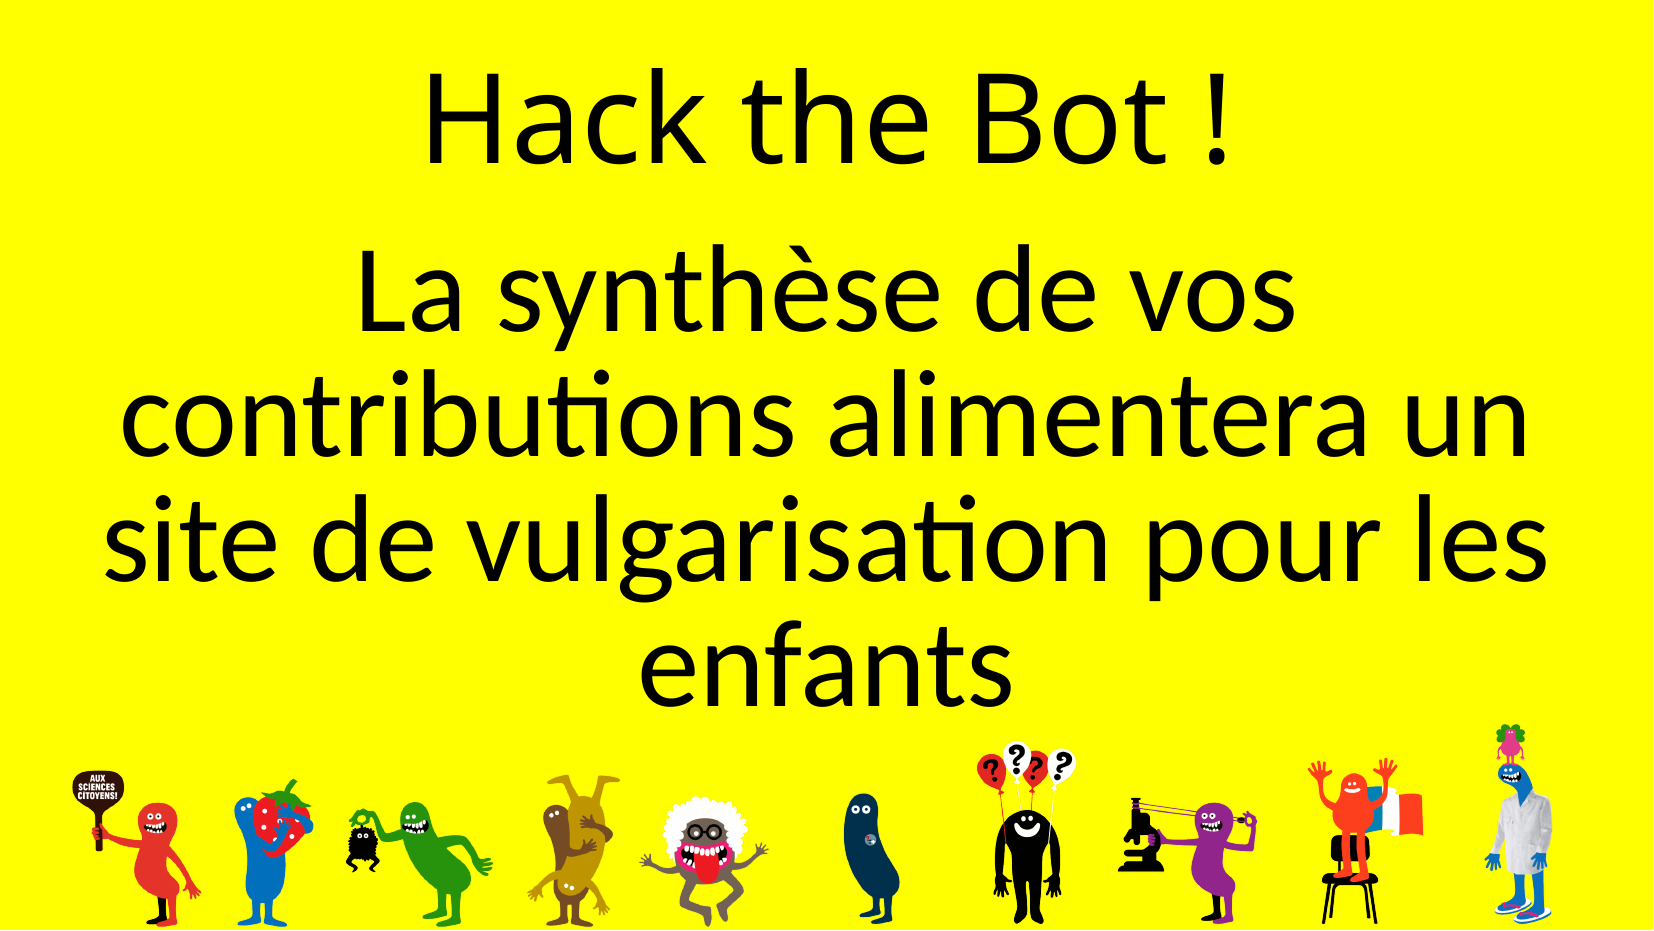

Hack the Bot !
# La synthèse de vos contributions alimentera un site de vulgarisation pour les enfants